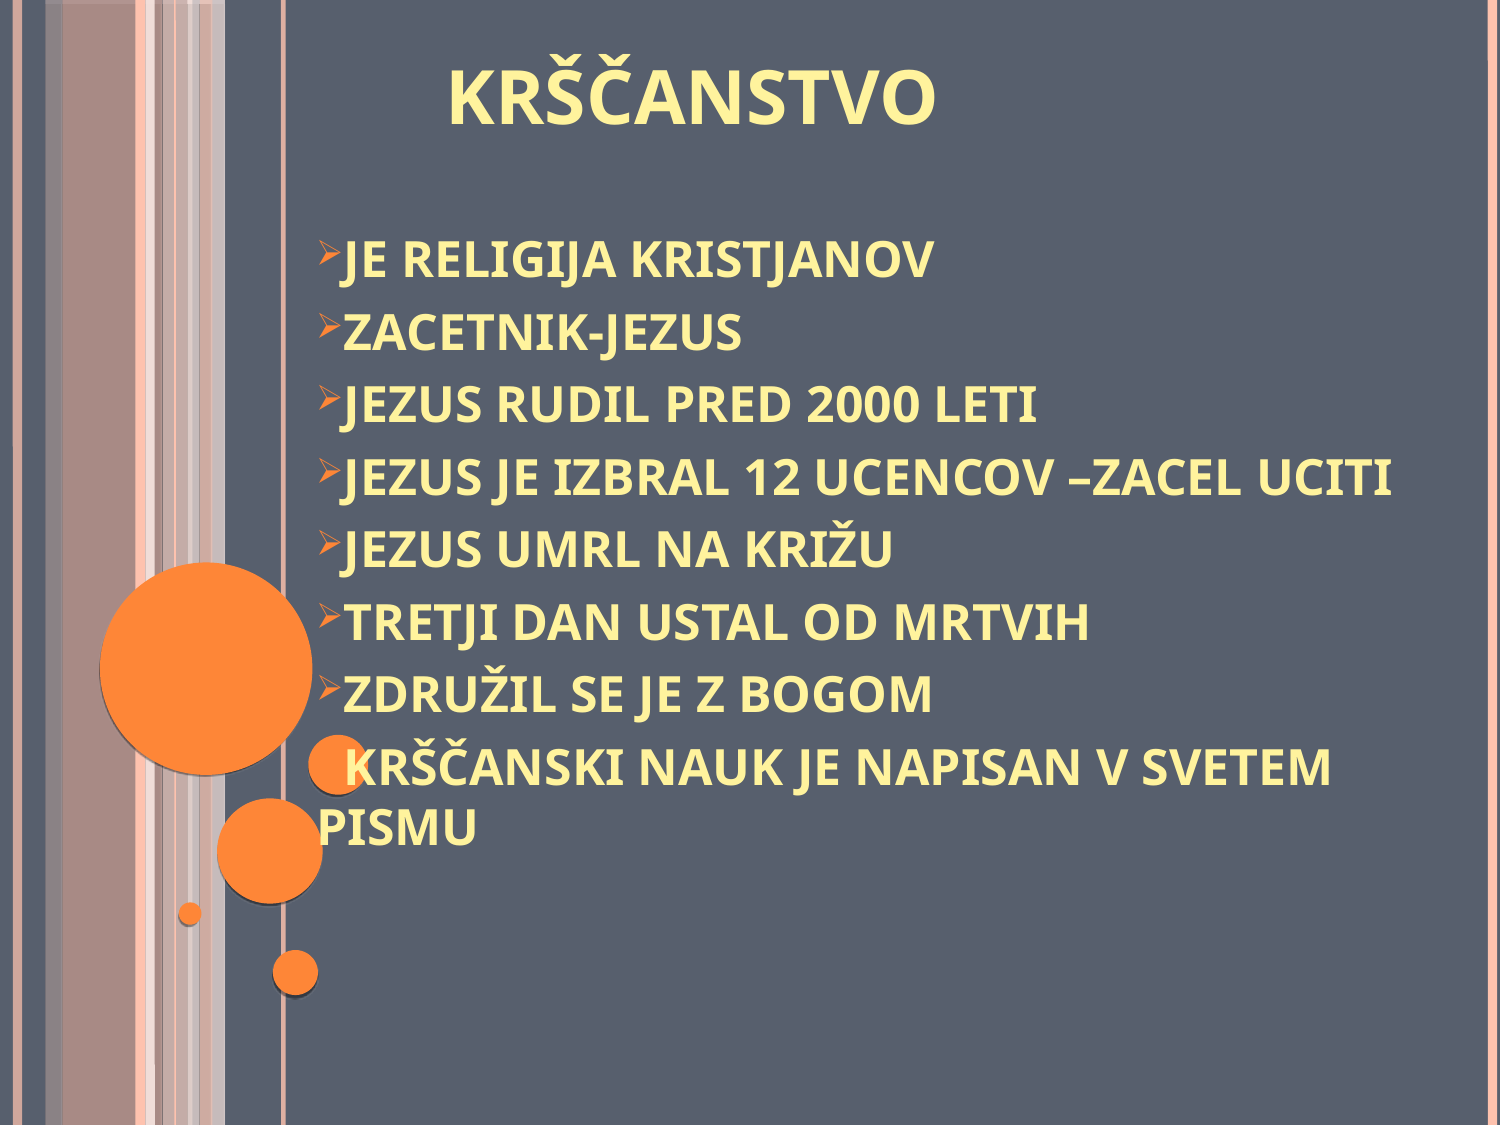

# KRŠČANSTVO
JE RELIGIJA KRISTJANOV
ZACETNIK-JEZUS
JEZUS RUDIL PRED 2000 LETI
JEZUS JE IZBRAL 12 UCENCOV –ZACEL UCITI
JEZUS UMRL NA KRIŽU
TRETJI DAN USTAL OD MRTVIH
ZDRUŽIL SE JE Z BOGOM
KRŠČANSKI NAUK JE NAPISAN V SVETEM PISMU